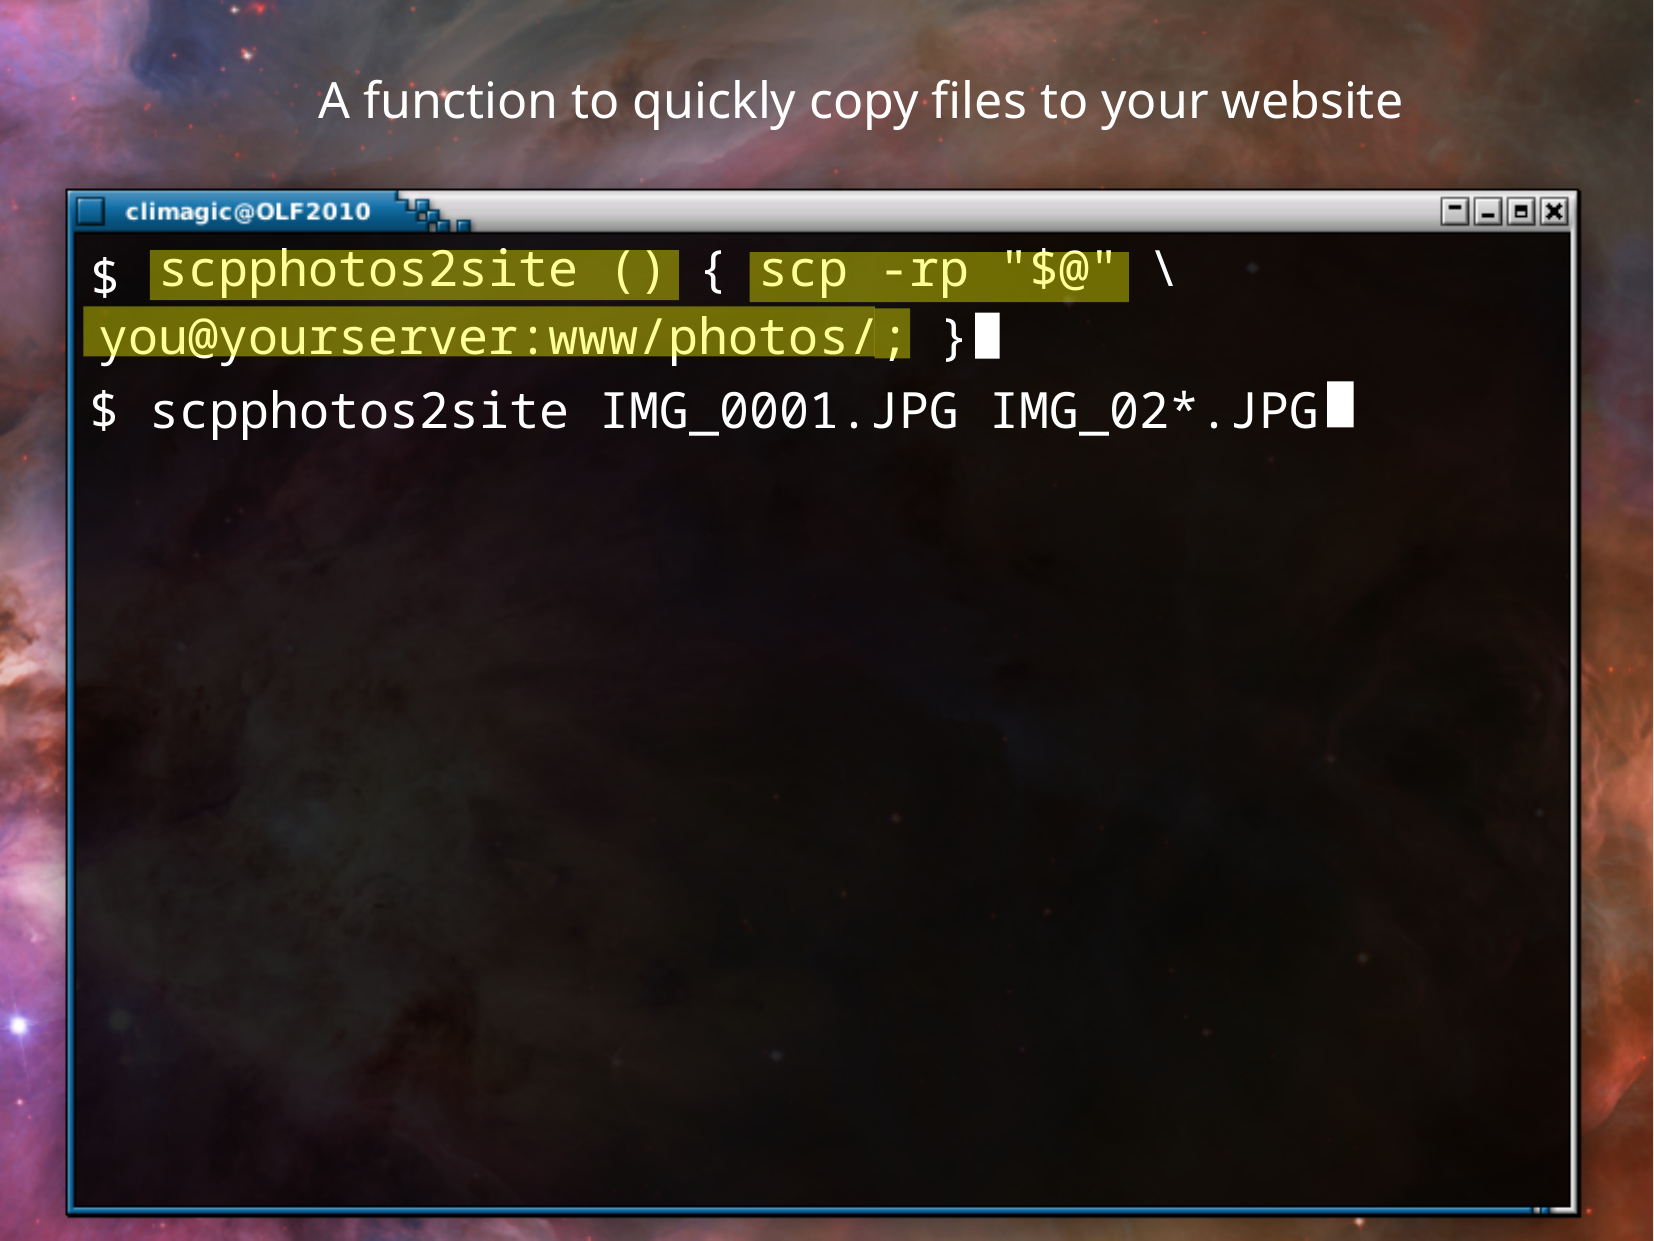

A function to quickly copy files to your website
# scpphotos2site () { scp -rp "$@" \ you@yourserver:www/photos/; }
$
$ scpphotos2site IMG_0001.JPG IMG_02*.JPG